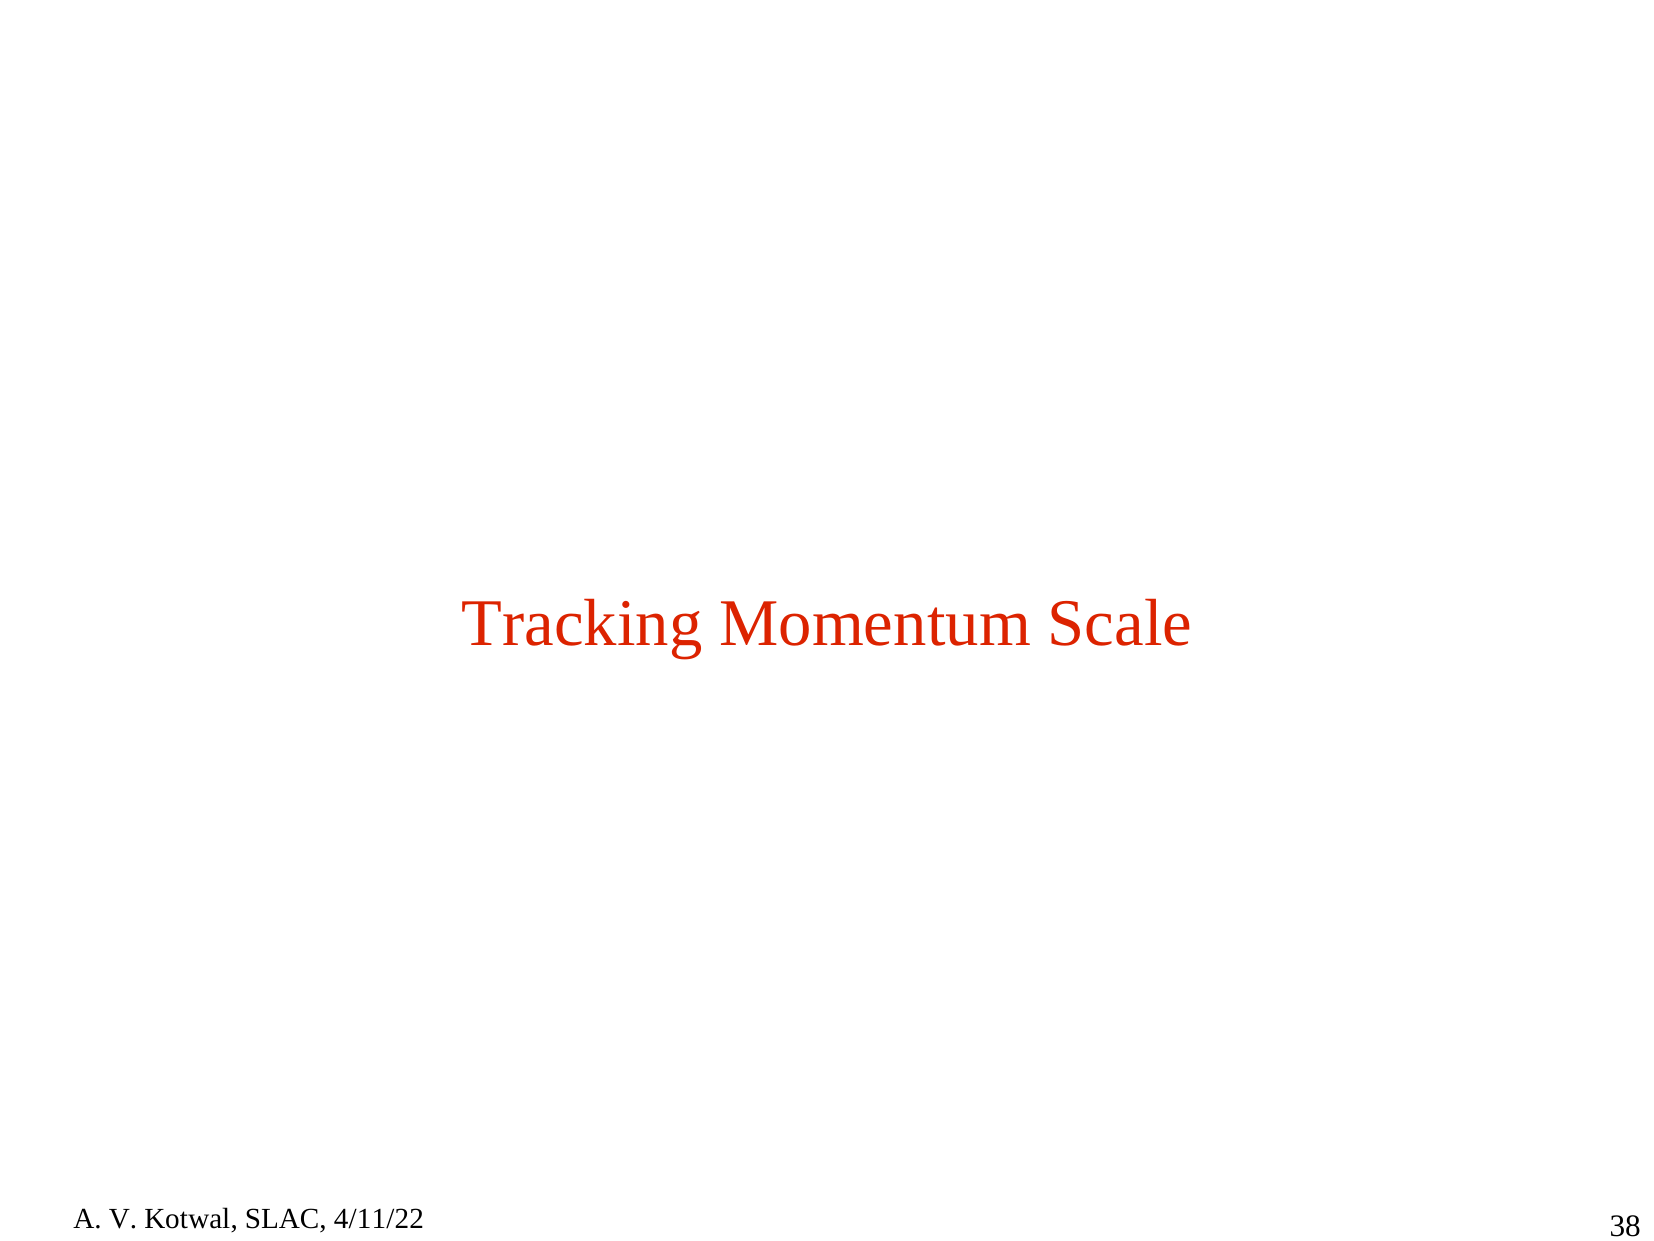

# Tracking Momentum Scale
A. V. Kotwal, SLAC, 4/11/22